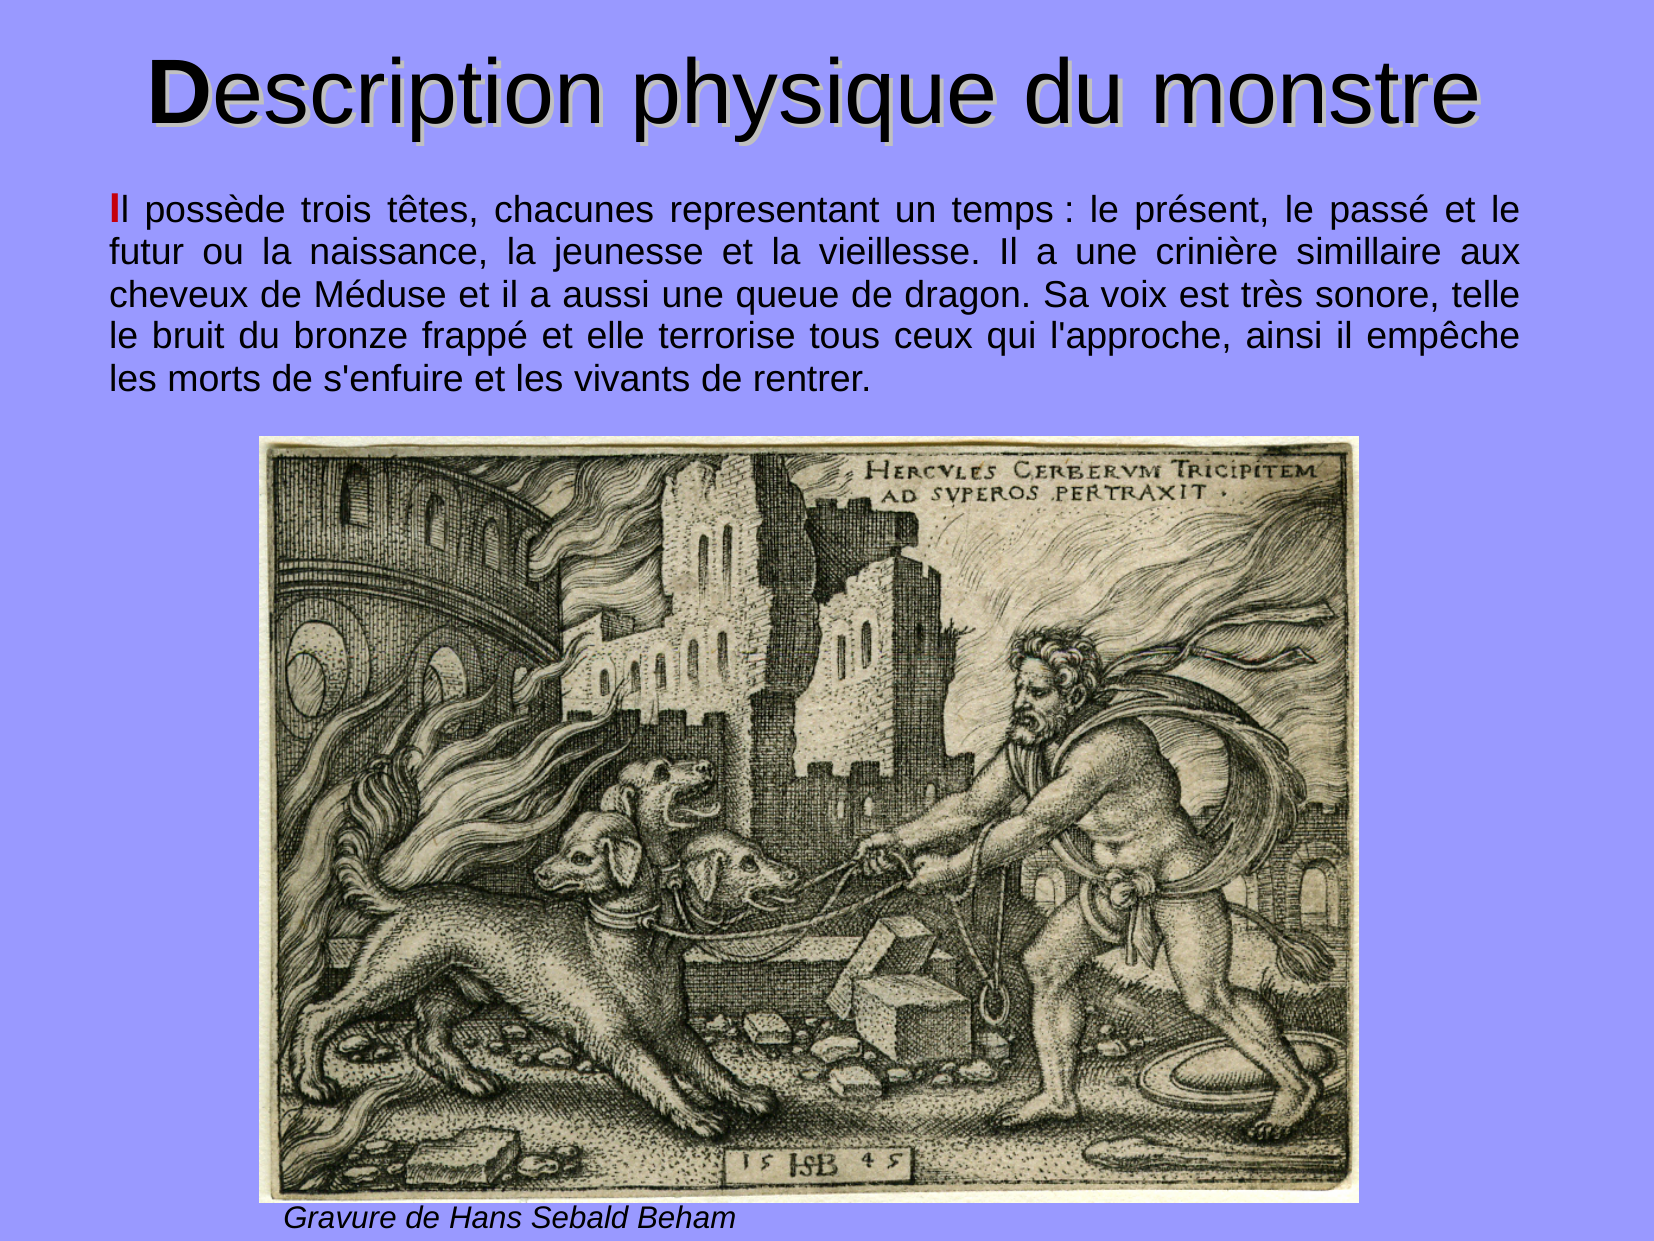

# Description physique du monstre
Il possède trois têtes, chacunes representant un temps : le présent, le passé et le futur ou la naissance, la jeunesse et la vieillesse. Il a une crinière simillaire aux cheveux de Méduse et il a aussi une queue de dragon. Sa voix est très sonore, telle le bruit du bronze frappé et elle terrorise tous ceux qui l'approche, ainsi il empêche les morts de s'enfuire et les vivants de rentrer.
 Gravure de Hans Sebald Beham